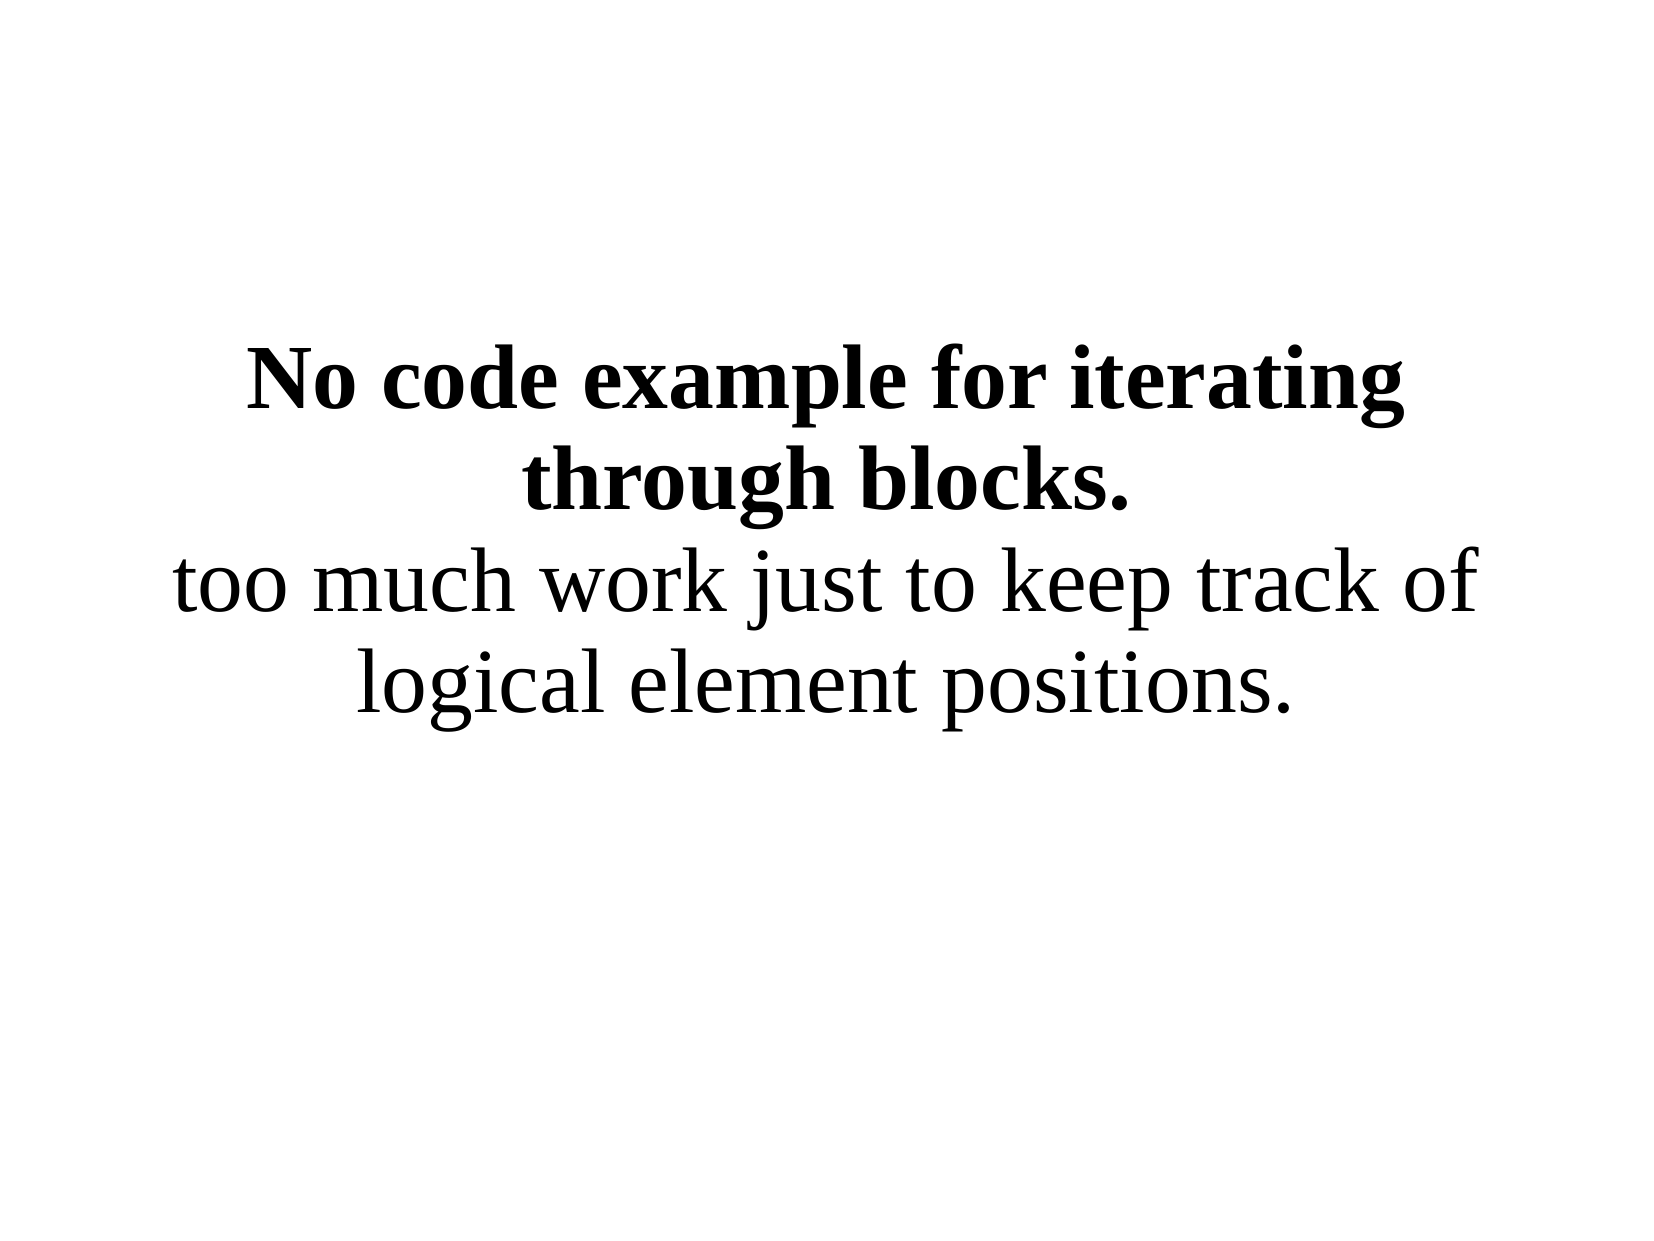

# No code example for iterating through blocks.
too much work just to keep track of logical element positions.